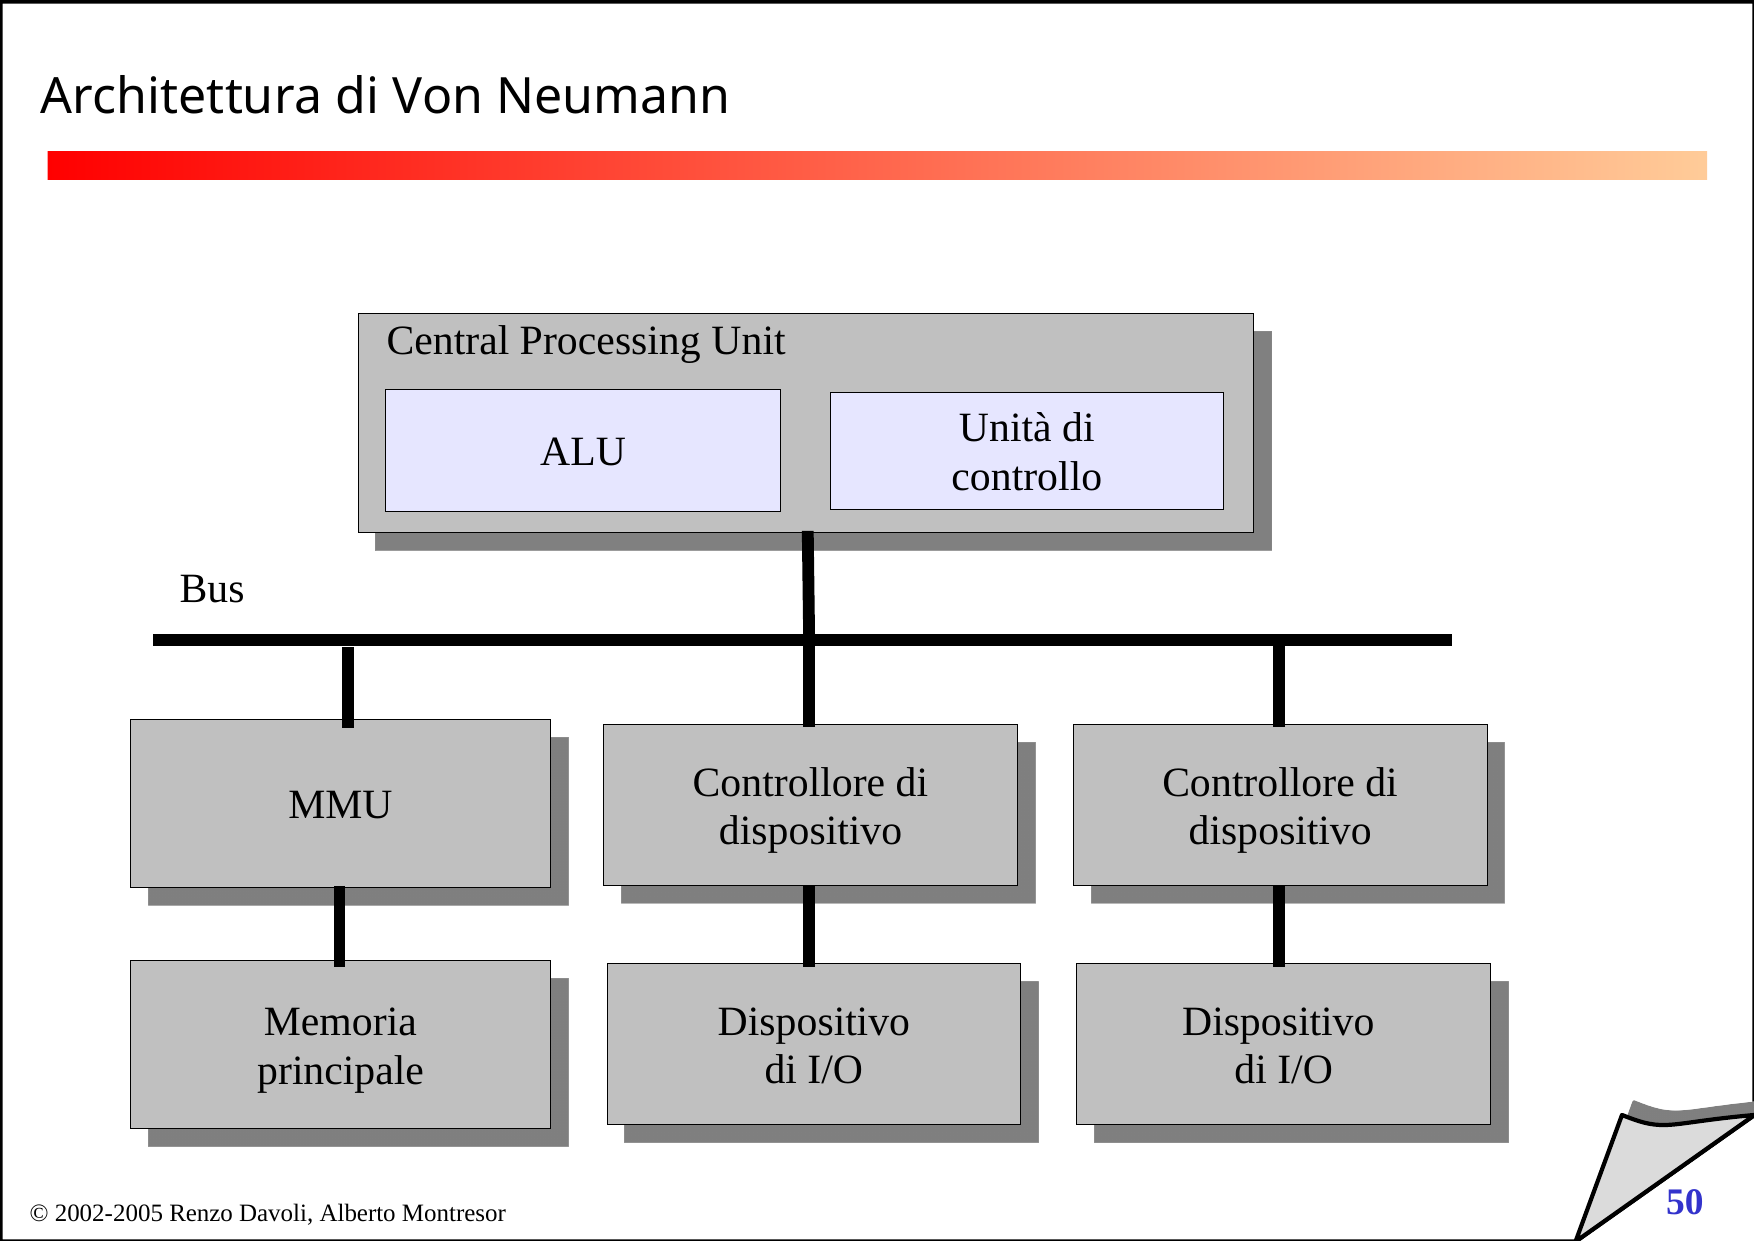

# Architettura di Von Neumann
Central Processing Unit
ALU
Unità di
controllo
Bus
MMU
Controllore di
dispositivo
Controllore di
dispositivo
Memoria
principale
Dispositivo
di I/O
Dispositivo
di I/O